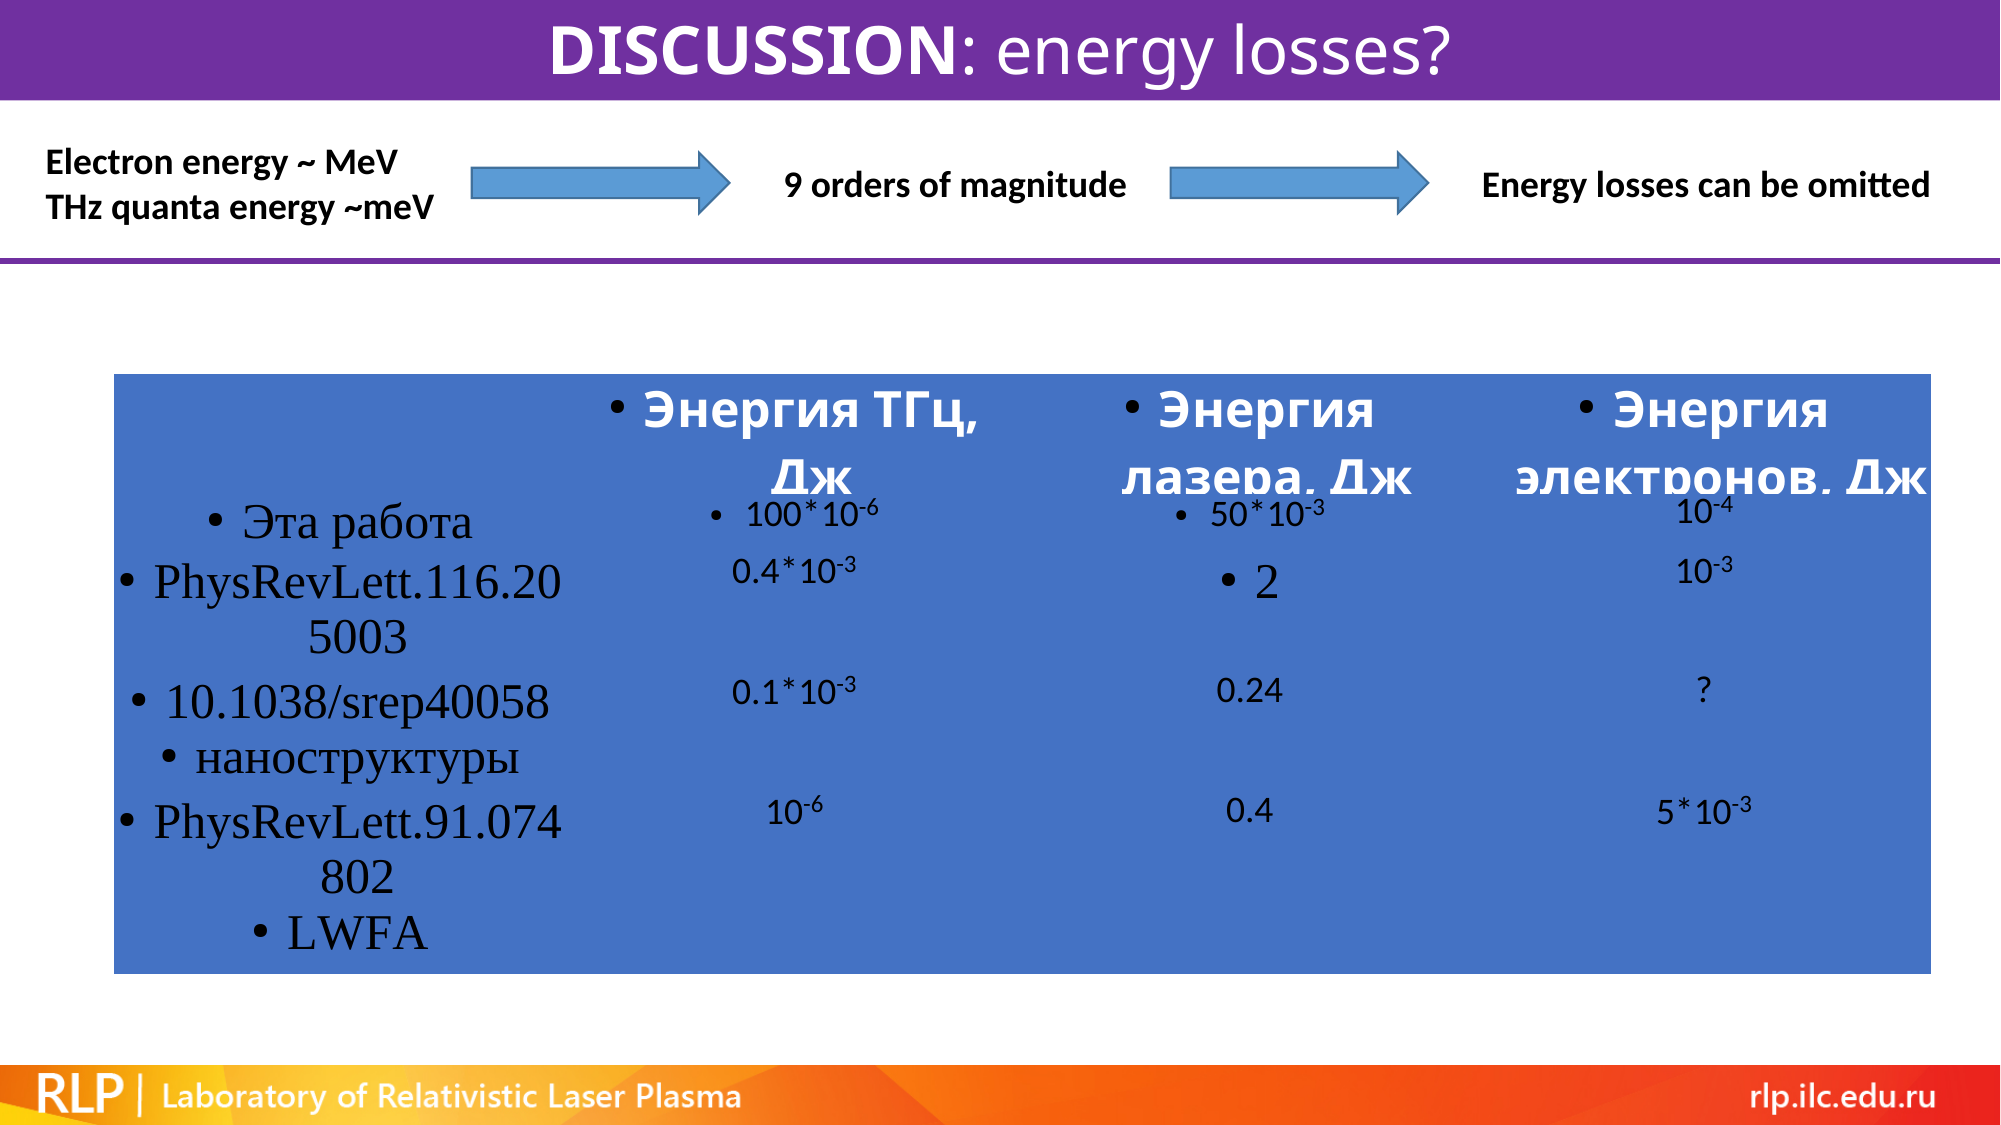

DISCUSSION: energy losses?
Electron energy ~ MeV
THz quanta energy ~meV
9 orders of magnitude
Energy losses can be omitted
| | Энергия ТГц, Дж | Энергия лазера, Дж | Энергия электронов, Дж |
| --- | --- | --- | --- |
| Эта работа | 100\*10-6 | 50\*10-3 | 10-4 |
| PhysRevLett.116.205003 | 0.4\*10-3 | 2 | 10-3 |
| 10.1038/srep40058 наноструктуры | 0.1\*10-3 | 0.24 | ? |
| PhysRevLett.91.074802 LWFA | 10-6 | 0.4 | 5\*10-3 |